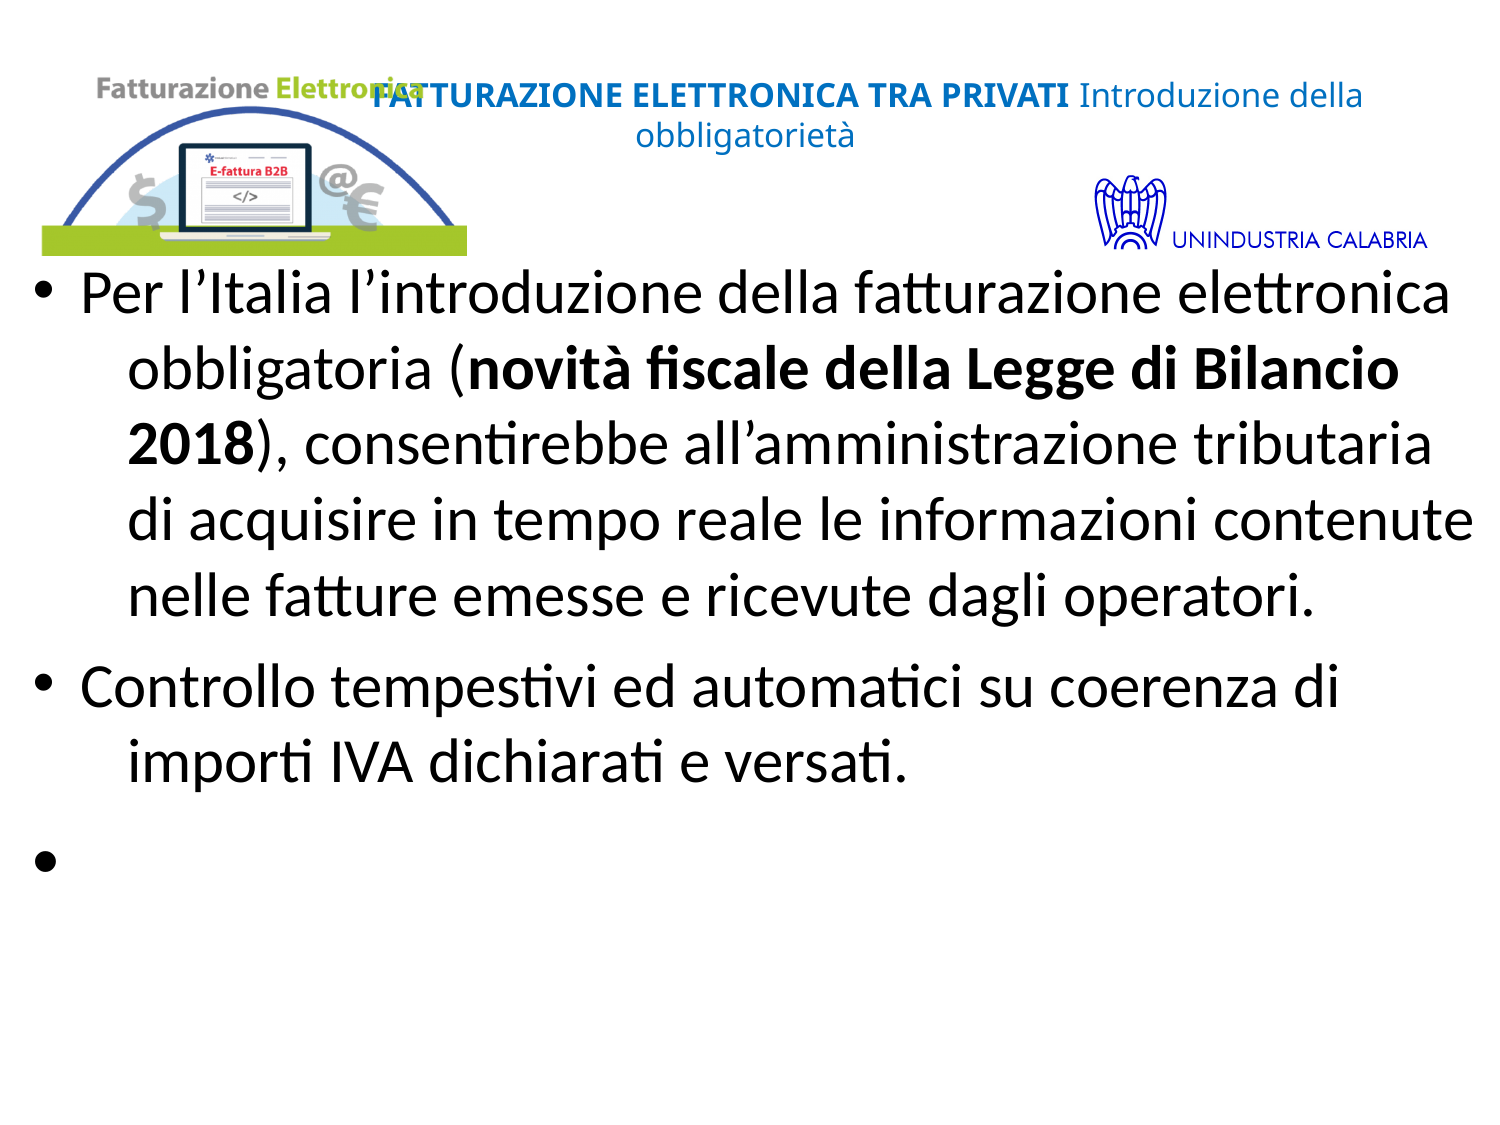

# FATTURAZIONE ELETTRONICA TRA PRIVATI Introduzione della obbligatorietà
Per l’Italia l’introduzione della fatturazione elettronica obbligatoria (novità fiscale della Legge di Bilancio 2018), consentirebbe all’amministrazione tributaria di acquisire in tempo reale le informazioni contenute nelle fatture emesse e ricevute dagli operatori.
Controllo tempestivi ed automatici su coerenza di importi IVA dichiarati e versati.